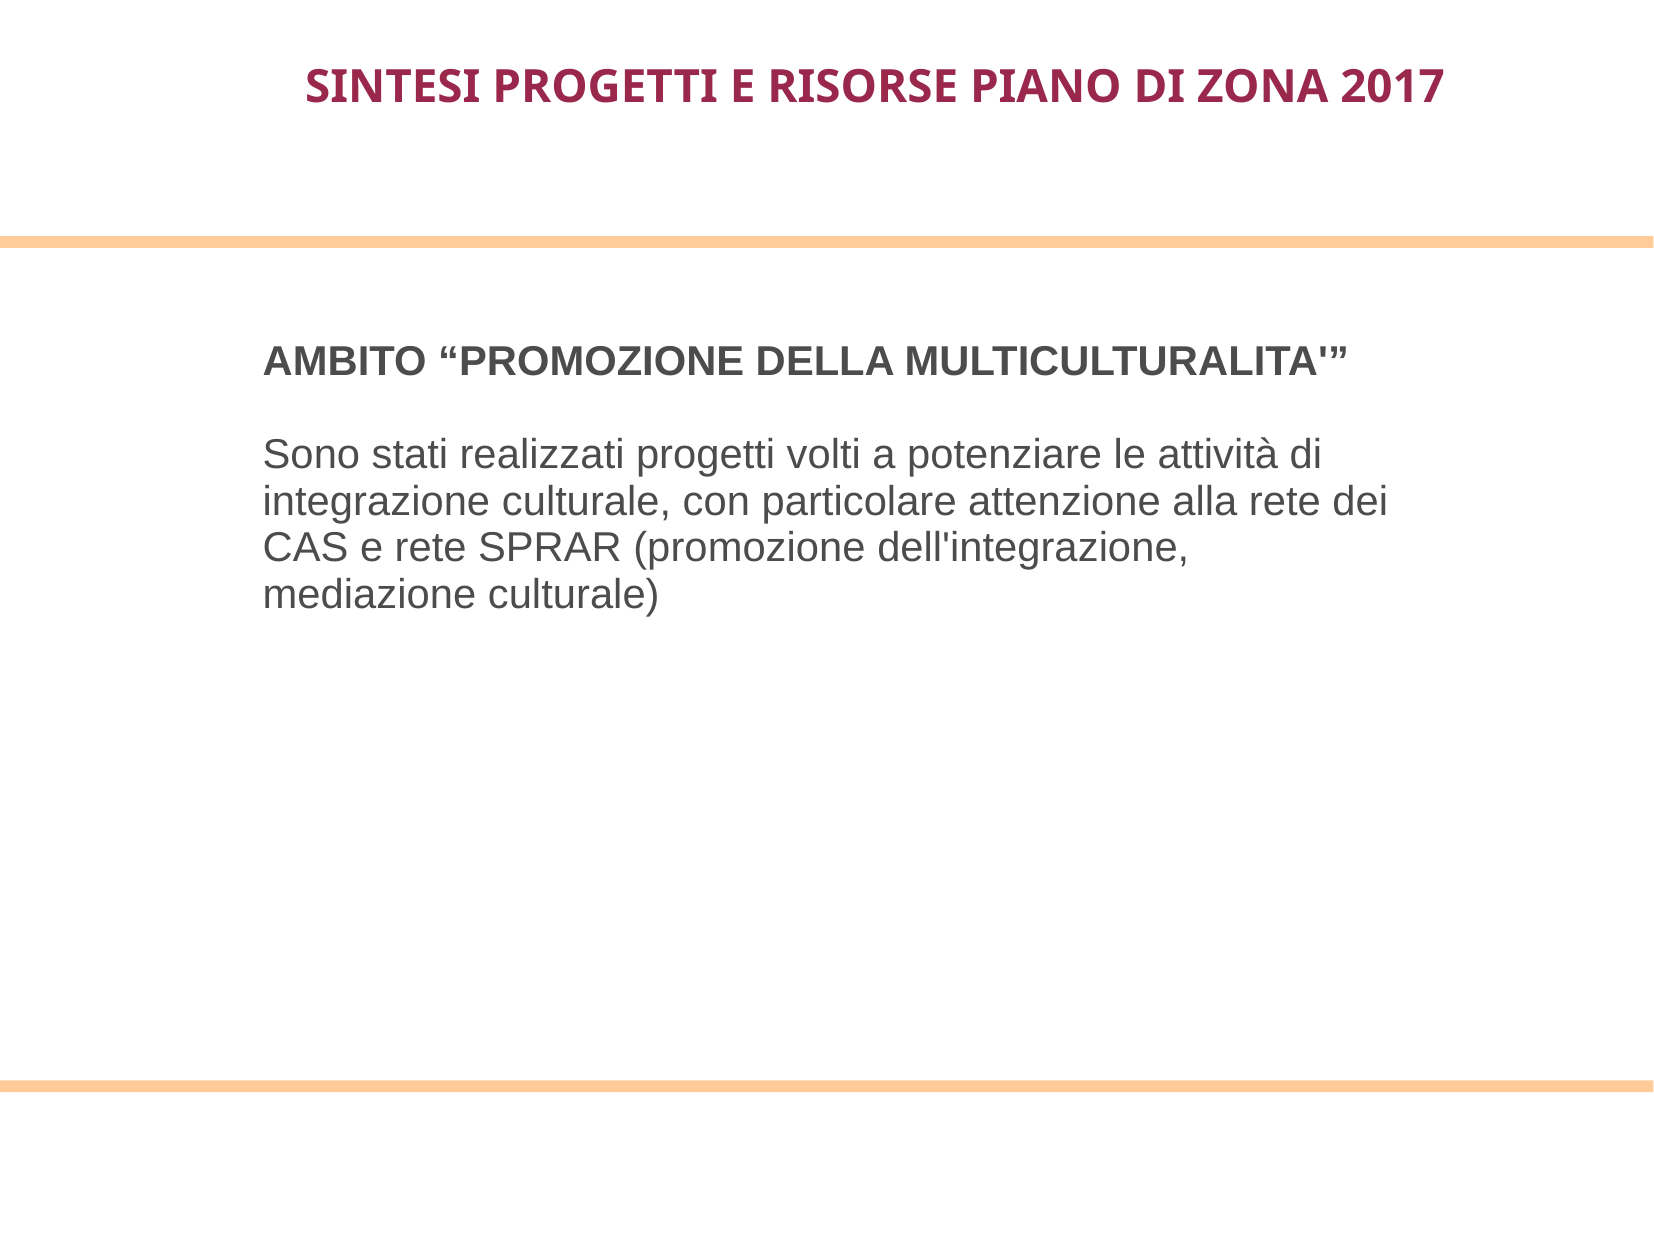

SINTESI PROGETTI E RISORSE PIANO DI ZONA 2017
AMBITO “PROMOZIONE DELLA MULTICULTURALITA'”
Sono stati realizzati progetti volti a potenziare le attività di integrazione culturale, con particolare attenzione alla rete dei CAS e rete SPRAR (promozione dell'integrazione, mediazione culturale)
#